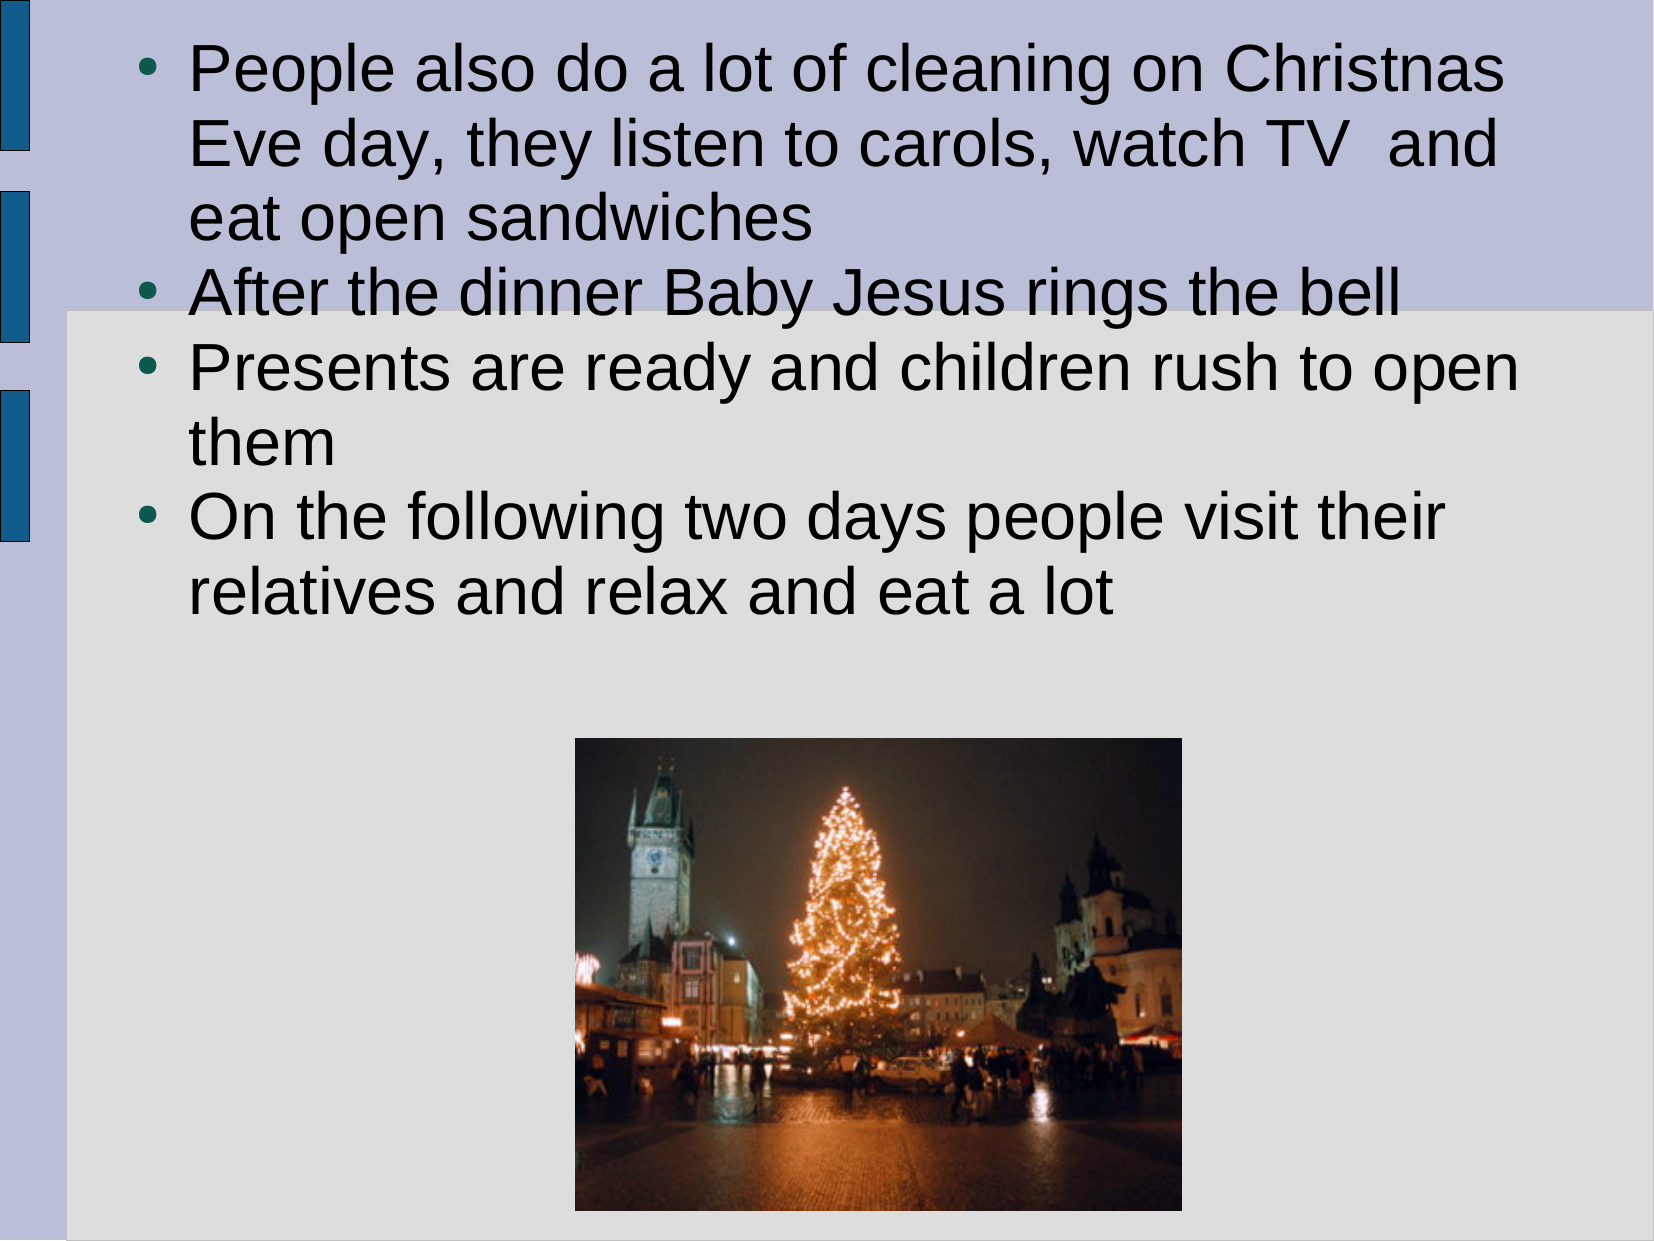

# People also do a lot of cleaning on Christnas Eve day, they listen to carols, watch TV and eat open sandwiches
After the dinner Baby Jesus rings the bell
Presents are ready and children rush to open them
On the following two days people visit their relatives and relax and eat a lot